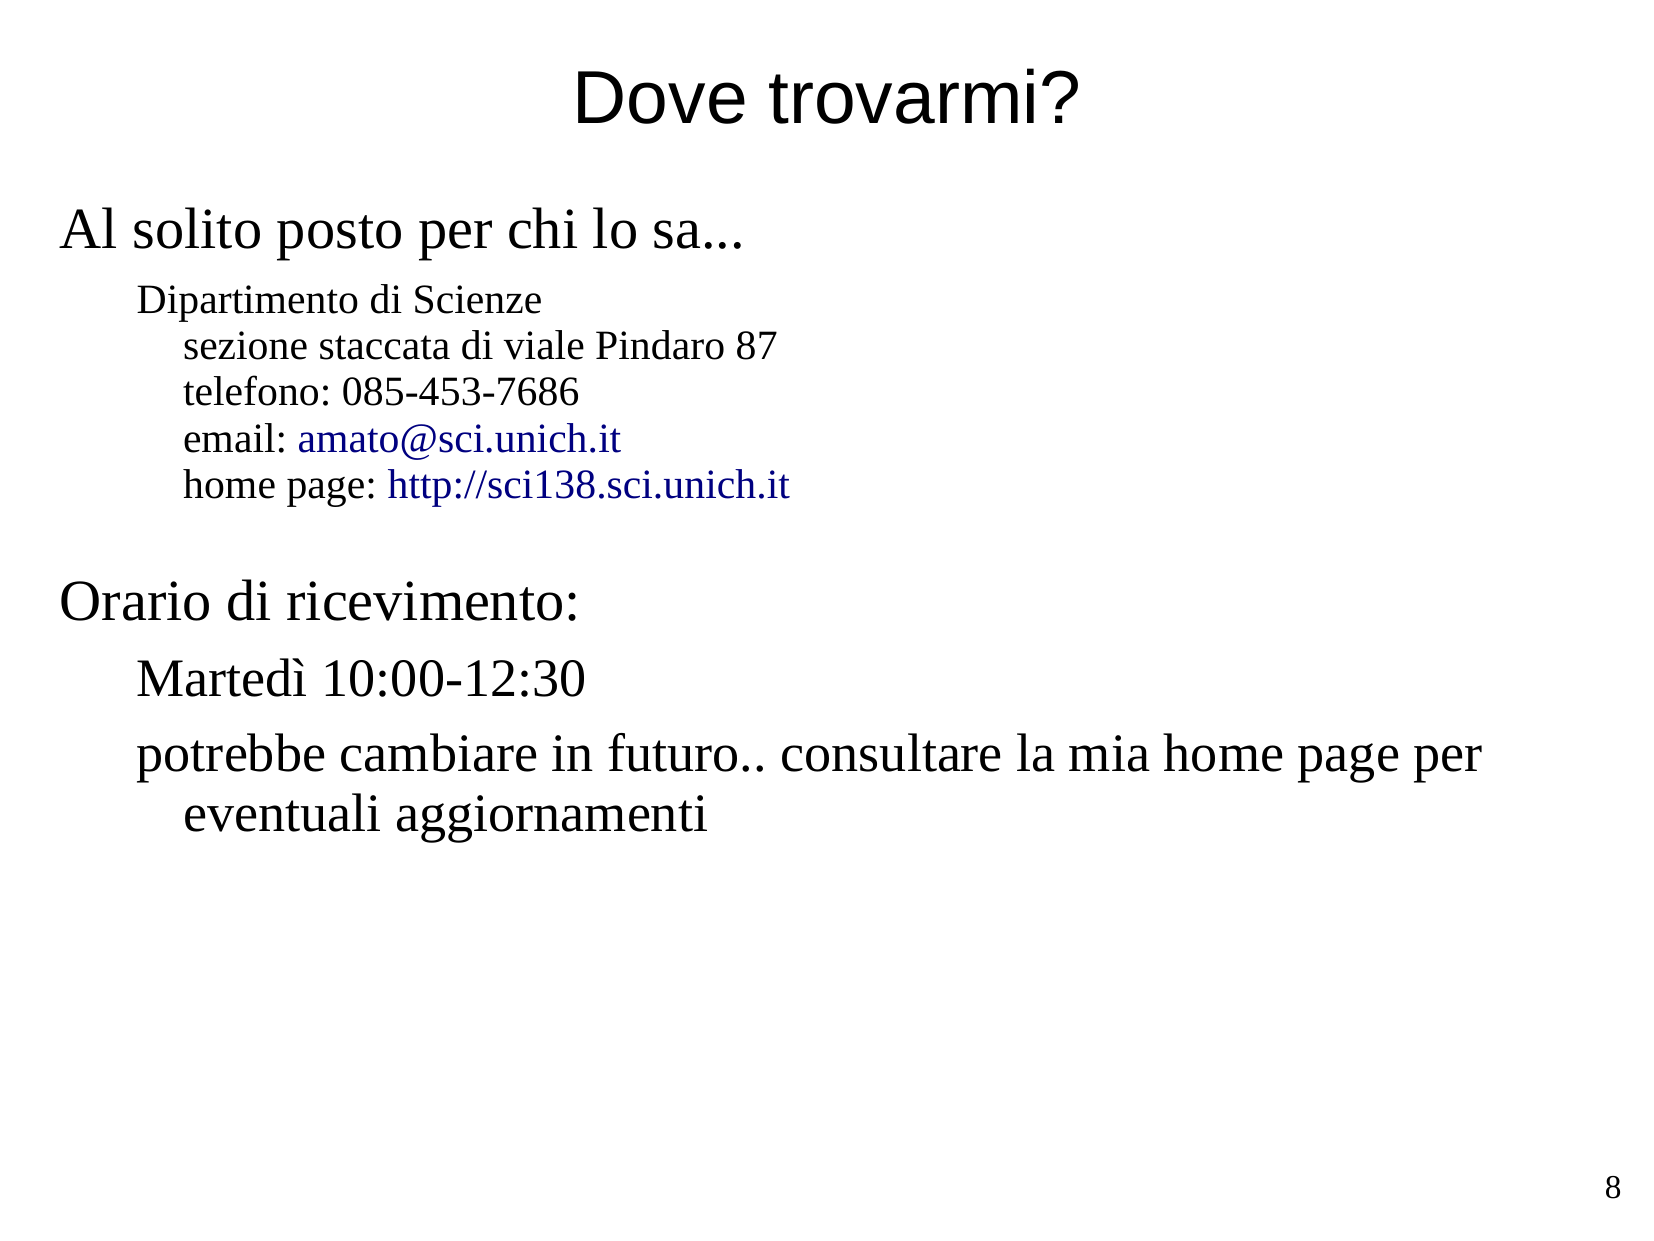

# Dove trovarmi?
Al solito posto per chi lo sa...
Dipartimento di Scienze
sezione staccata di viale Pindaro 87
telefono: 085-453-7686
email: amato@sci.unich.it
home page: http://sci138.sci.unich.it
Orario di ricevimento:
Martedì 10:00-12:30
potrebbe cambiare in futuro.. consultare la mia home page per eventuali aggiornamenti